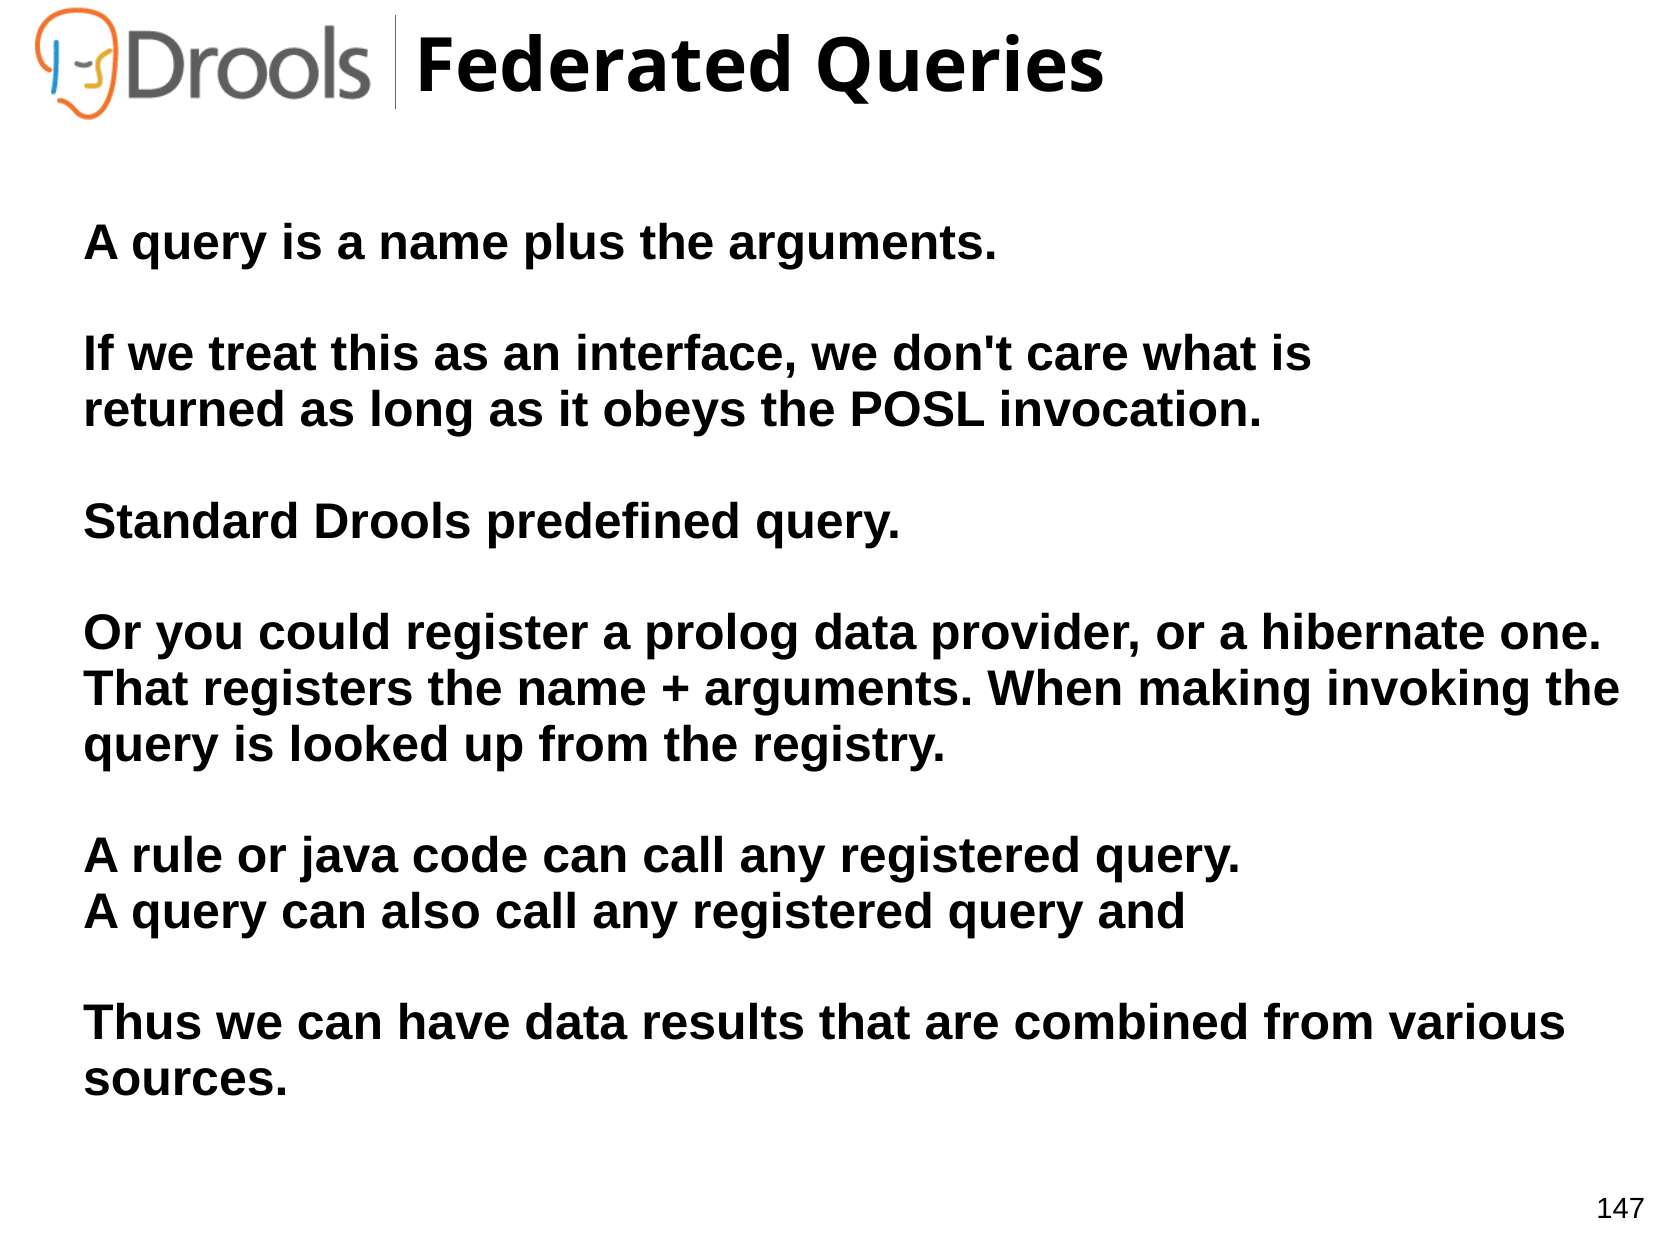

# Federated Queries
A query is a name plus the arguments.
If we treat this as an interface, we don't care what is
returned as long as it obeys the POSL invocation.
Standard Drools predefined query.
Or you could register a prolog data provider, or a hibernate one.
That registers the name + arguments. When making invoking the
query is looked up from the registry.
A rule or java code can call any registered query.
A query can also call any registered query and
Thus we can have data results that are combined from various
sources.